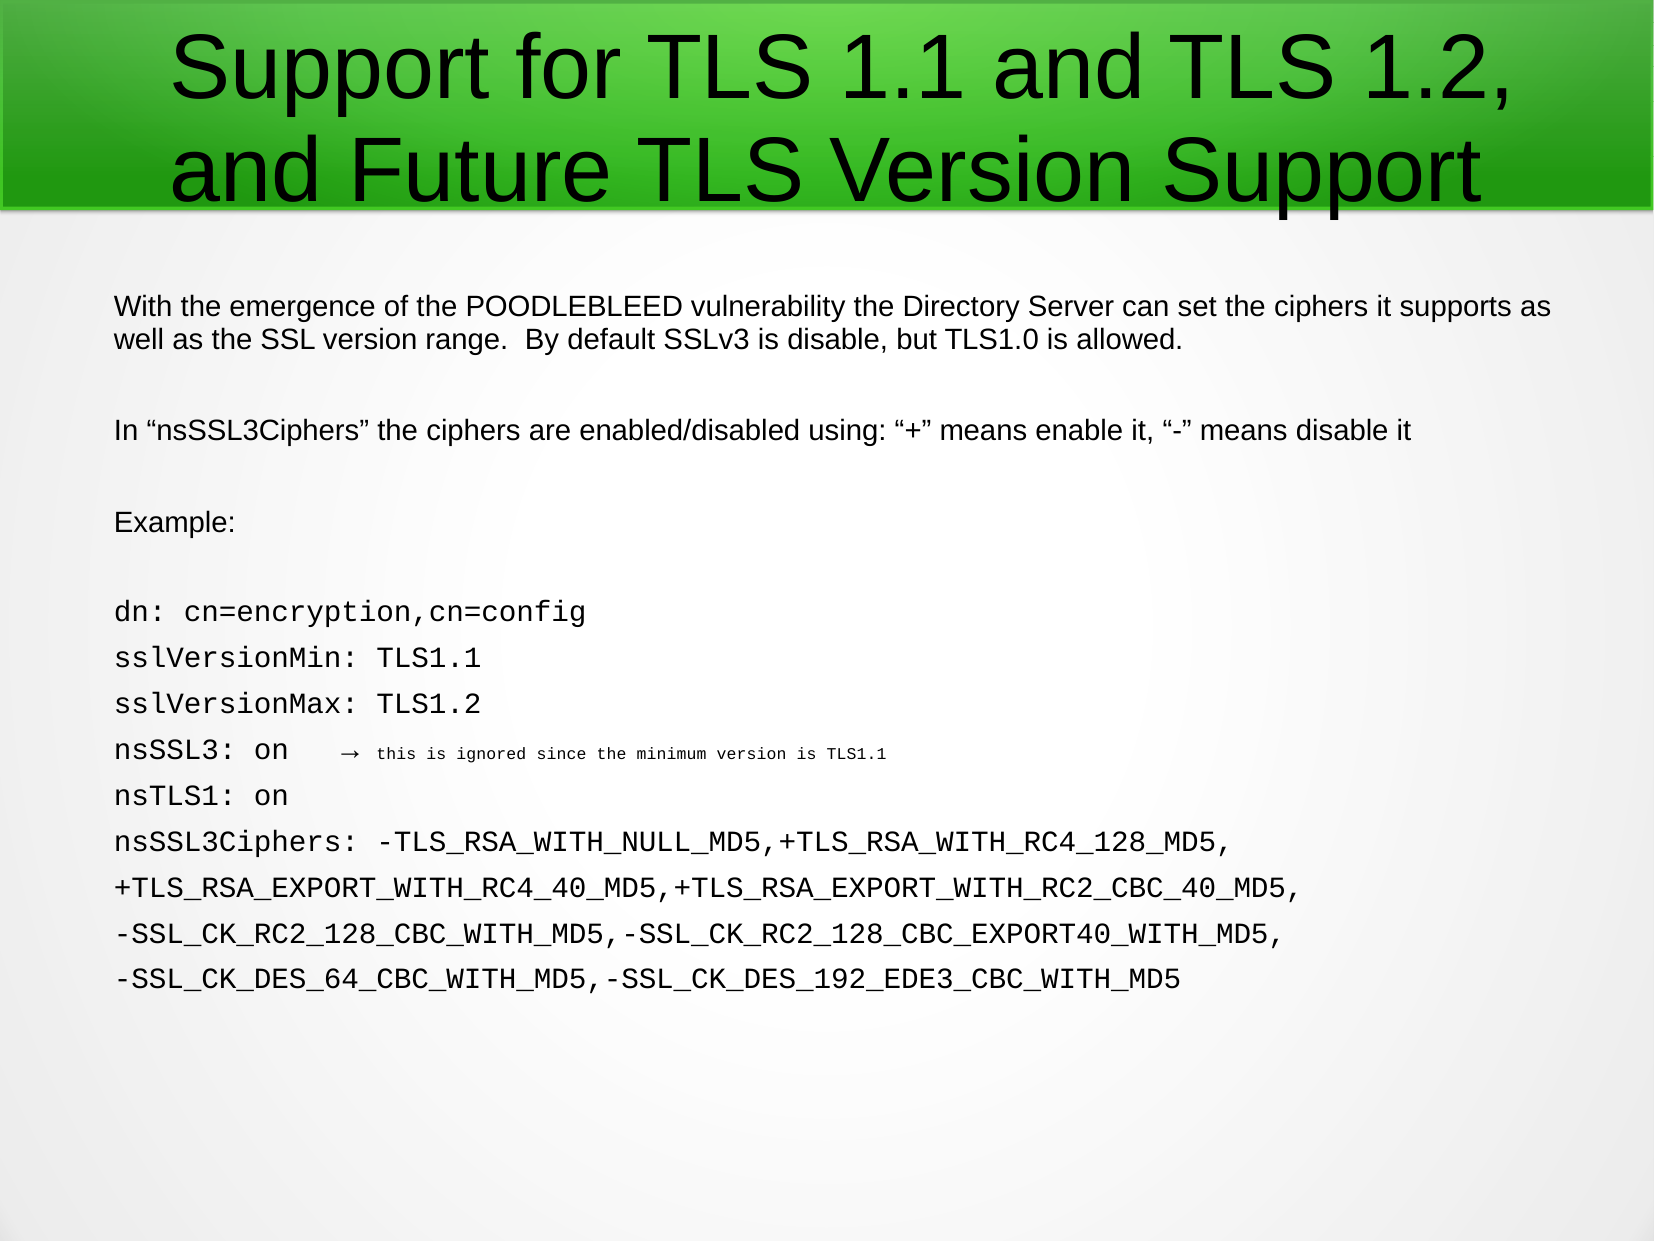

# Support for TLS 1.1 and TLS 1.2, and Future TLS Version Support
With the emergence of the POODLEBLEED vulnerability the Directory Server can set the ciphers it supports as well as the SSL version range. By default SSLv3 is disable, but TLS1.0 is allowed.
In “nsSSL3Ciphers” the ciphers are enabled/disabled using: “+” means enable it, “-” means disable it
Example:
dn: cn=encryption,cn=config
sslVersionMin: TLS1.1
sslVersionMax: TLS1.2
nsSSL3: on → this is ignored since the minimum version is TLS1.1
nsTLS1: on
nsSSL3Ciphers: -TLS_RSA_WITH_NULL_MD5,+TLS_RSA_WITH_RC4_128_MD5,
+TLS_RSA_EXPORT_WITH_RC4_40_MD5,+TLS_RSA_EXPORT_WITH_RC2_CBC_40_MD5,
-SSL_CK_RC2_128_CBC_WITH_MD5,-SSL_CK_RC2_128_CBC_EXPORT40_WITH_MD5,
-SSL_CK_DES_64_CBC_WITH_MD5,-SSL_CK_DES_192_EDE3_CBC_WITH_MD5